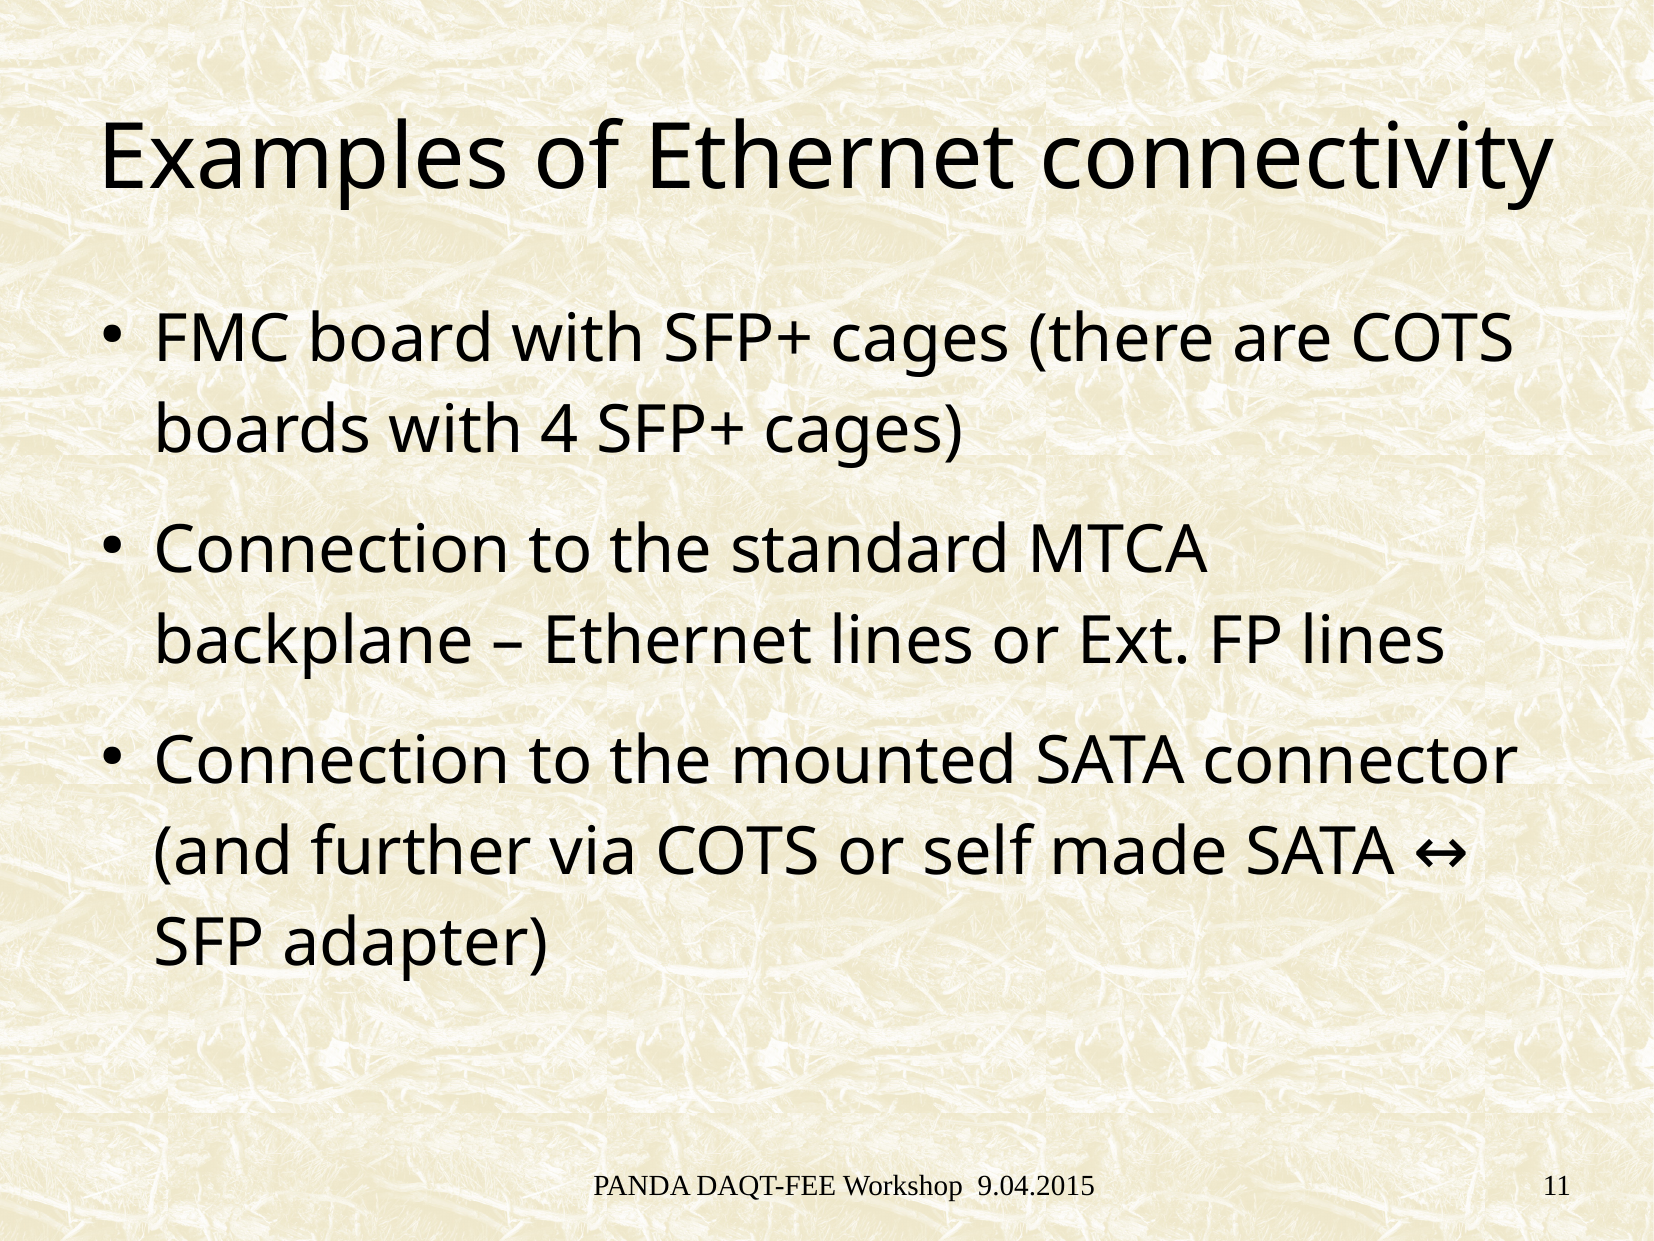

# Examples of Ethernet connectivity
FMC board with SFP+ cages (there are COTS boards with 4 SFP+ cages)
Connection to the standard MTCA backplane – Ethernet lines or Ext. FP lines
Connection to the mounted SATA connector (and further via COTS or self made SATA ↔ SFP adapter)
PANDA DAQT-FEE Workshop 9.04.2015
11